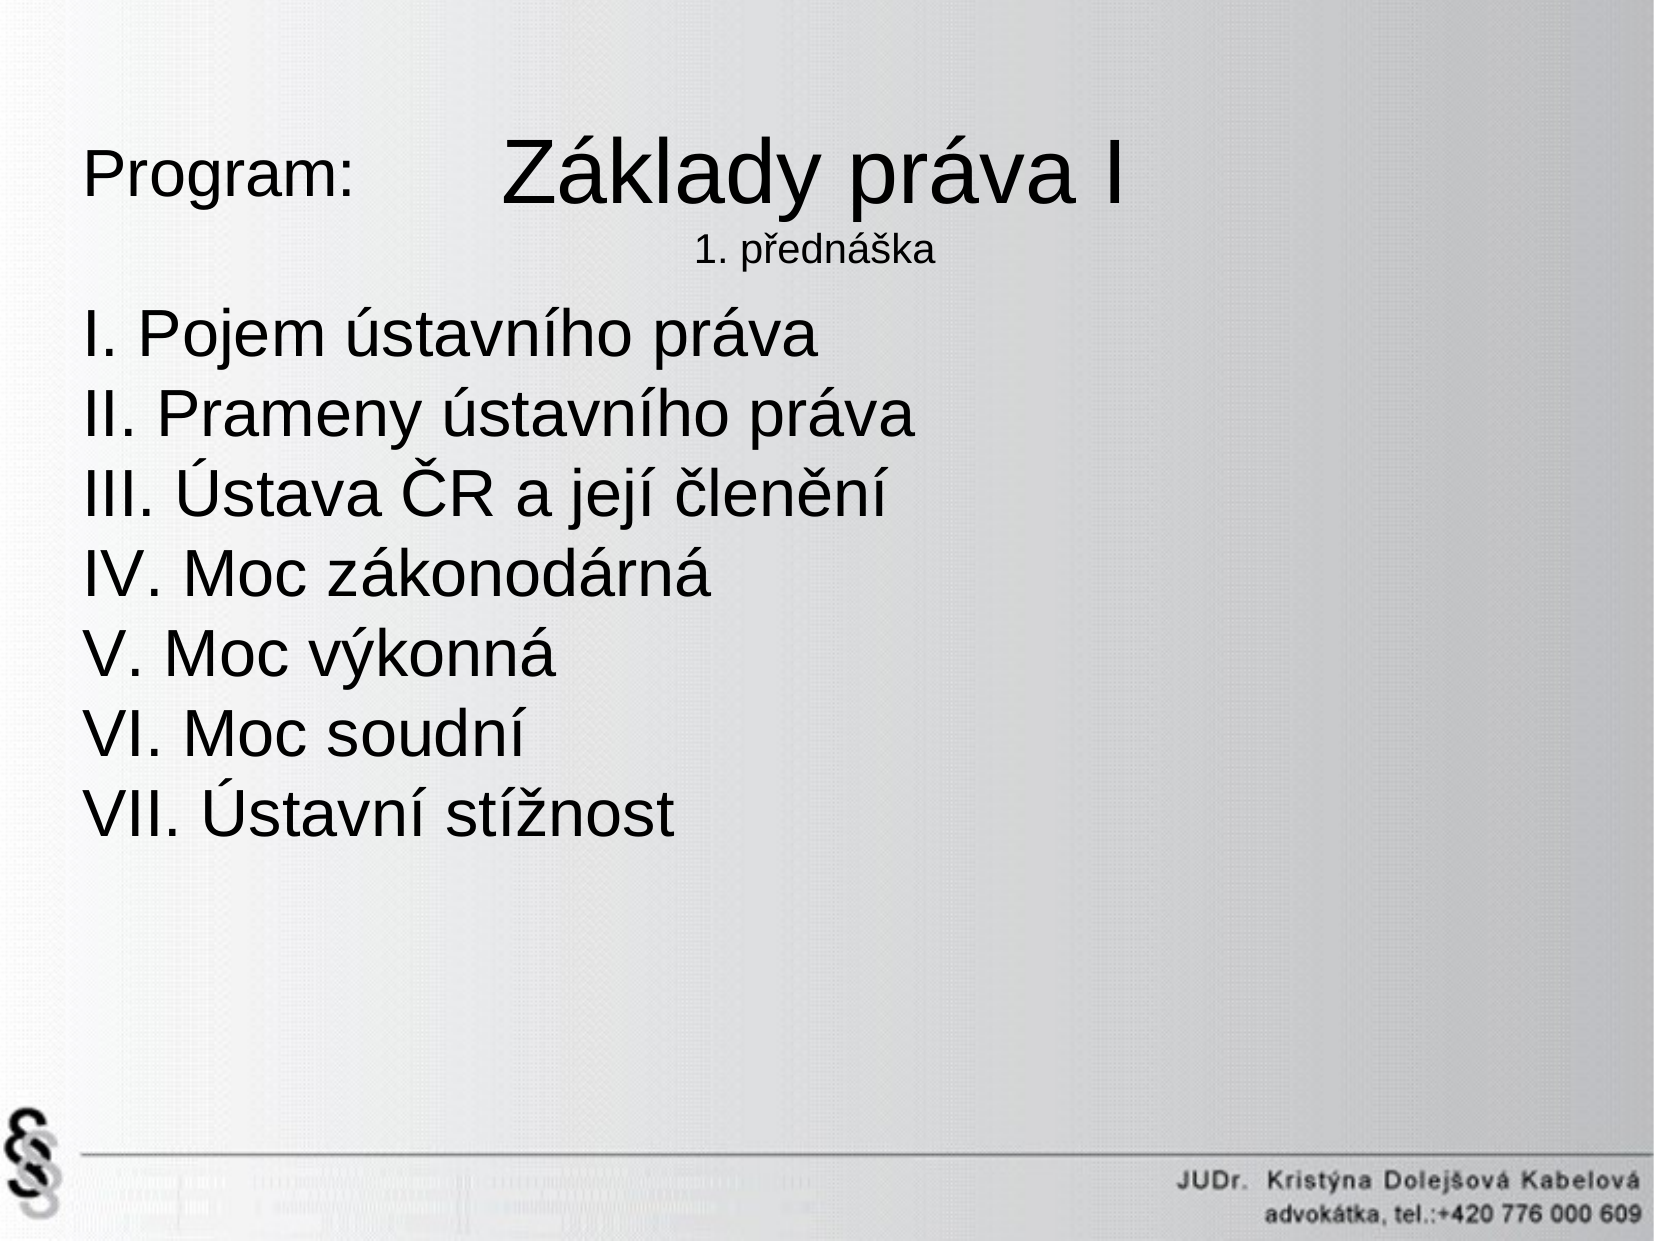

Program:
I. Pojem ústavního práva
II. Prameny ústavního práva
III. Ústava ČR a její členění
IV. Moc zákonodárná
V. Moc výkonná
VI. Moc soudní
VII. Ústavní stížnost
Základy práva I
1. přednáška